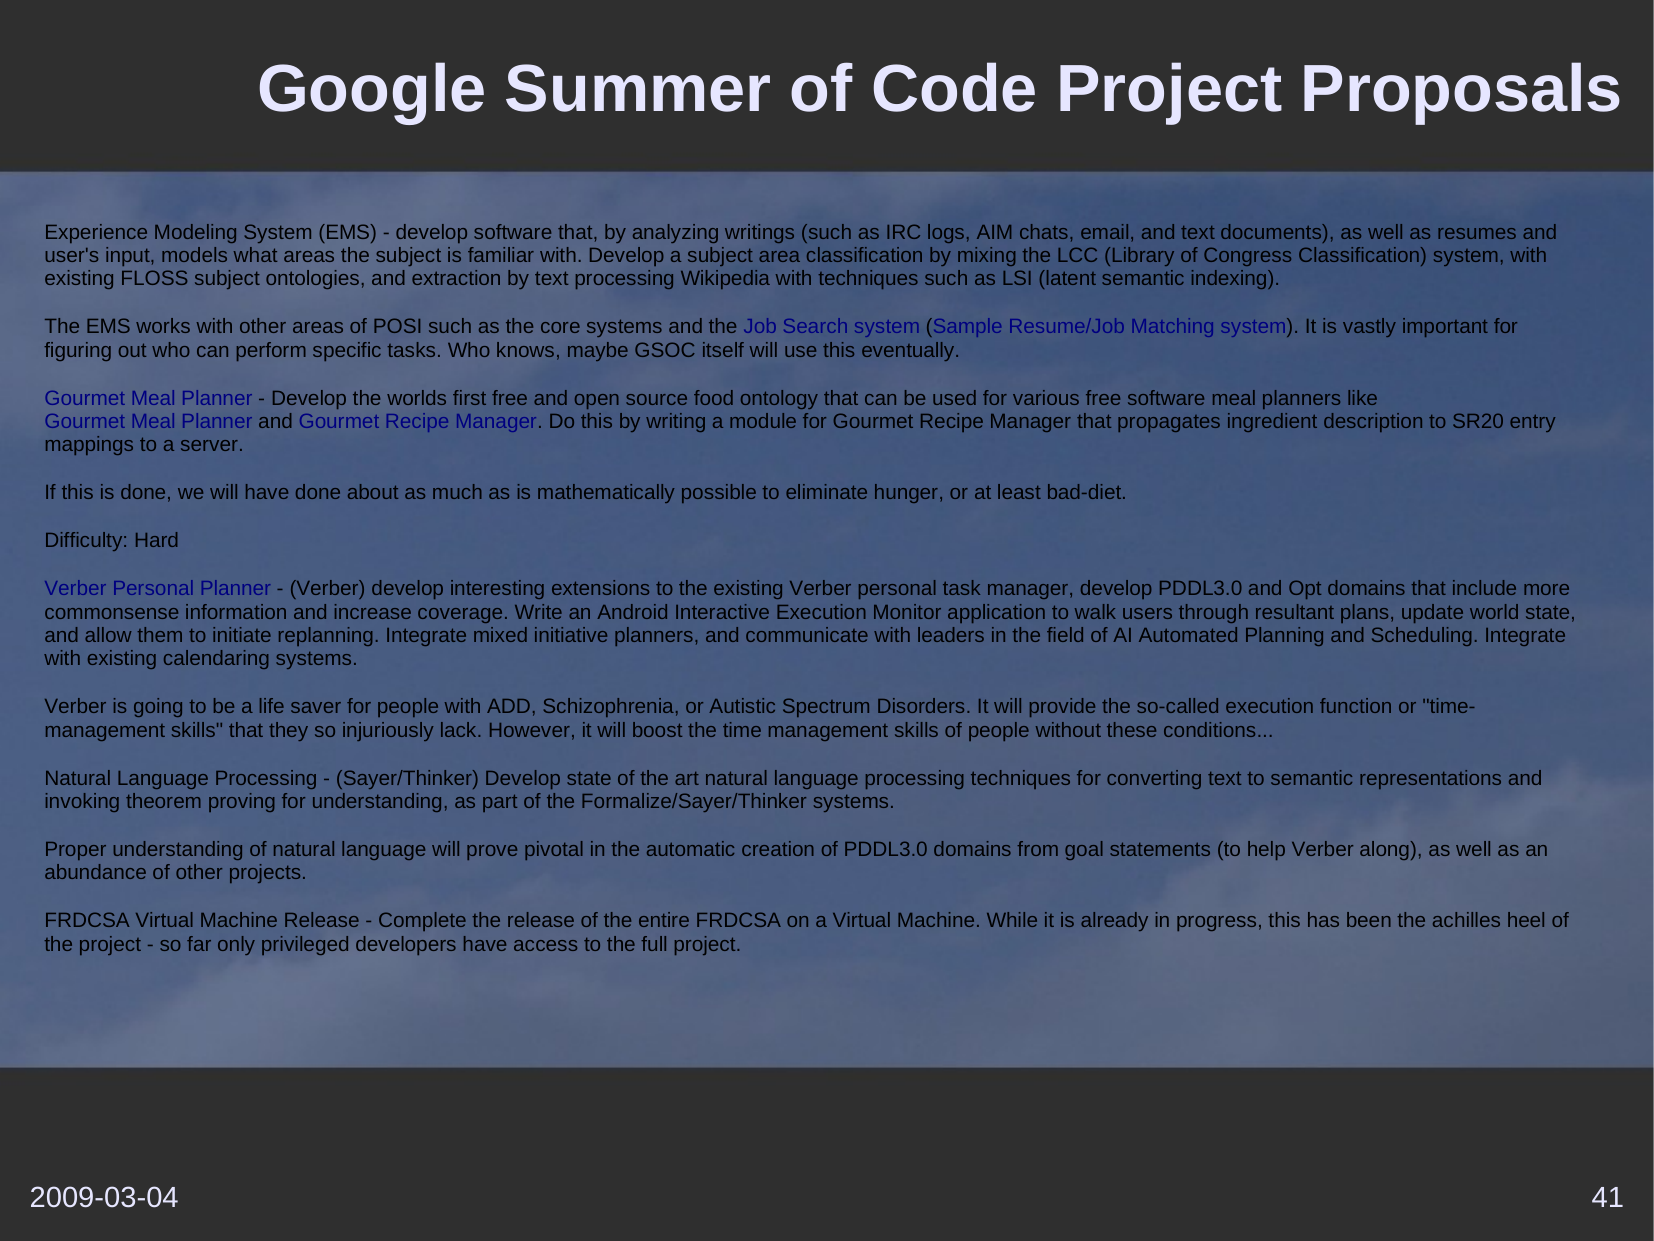

# Google Summer of Code Project Proposals
Experience Modeling System (EMS) - develop software that, by analyzing writings (such as IRC logs, AIM chats, email, and text documents), as well as resumes and user's input, models what areas the subject is familiar with. Develop a subject area classification by mixing the LCC (Library of Congress Classification) system, with existing FLOSS subject ontologies, and extraction by text processing Wikipedia with techniques such as LSI (latent semantic indexing).
The EMS works with other areas of POSI such as the core systems and the Job Search system (Sample Resume/Job Matching system). It is vastly important for figuring out who can perform specific tasks. Who knows, maybe GSOC itself will use this eventually.
Gourmet Meal Planner - Develop the worlds first free and open source food ontology that can be used for various free software meal planners like Gourmet Meal Planner and Gourmet Recipe Manager. Do this by writing a module for Gourmet Recipe Manager that propagates ingredient description to SR20 entry mappings to a server.
If this is done, we will have done about as much as is mathematically possible to eliminate hunger, or at least bad-diet.
Difficulty: Hard
Verber Personal Planner - (Verber) develop interesting extensions to the existing Verber personal task manager, develop PDDL3.0 and Opt domains that include more commonsense information and increase coverage. Write an Android Interactive Execution Monitor application to walk users through resultant plans, update world state, and allow them to initiate replanning. Integrate mixed initiative planners, and communicate with leaders in the field of AI Automated Planning and Scheduling. Integrate with existing calendaring systems.
Verber is going to be a life saver for people with ADD, Schizophrenia, or Autistic Spectrum Disorders. It will provide the so-called execution function or "time-management skills" that they so injuriously lack. However, it will boost the time management skills of people without these conditions...
Natural Language Processing - (Sayer/Thinker) Develop state of the art natural language processing techniques for converting text to semantic representations and invoking theorem proving for understanding, as part of the Formalize/Sayer/Thinker systems.
Proper understanding of natural language will prove pivotal in the automatic creation of PDDL3.0 domains from goal statements (to help Verber along), as well as an abundance of other projects.
FRDCSA Virtual Machine Release - Complete the release of the entire FRDCSA on a Virtual Machine. While it is already in progress, this has been the achilles heel of the project - so far only privileged developers have access to the full project.
2009-03-04
41